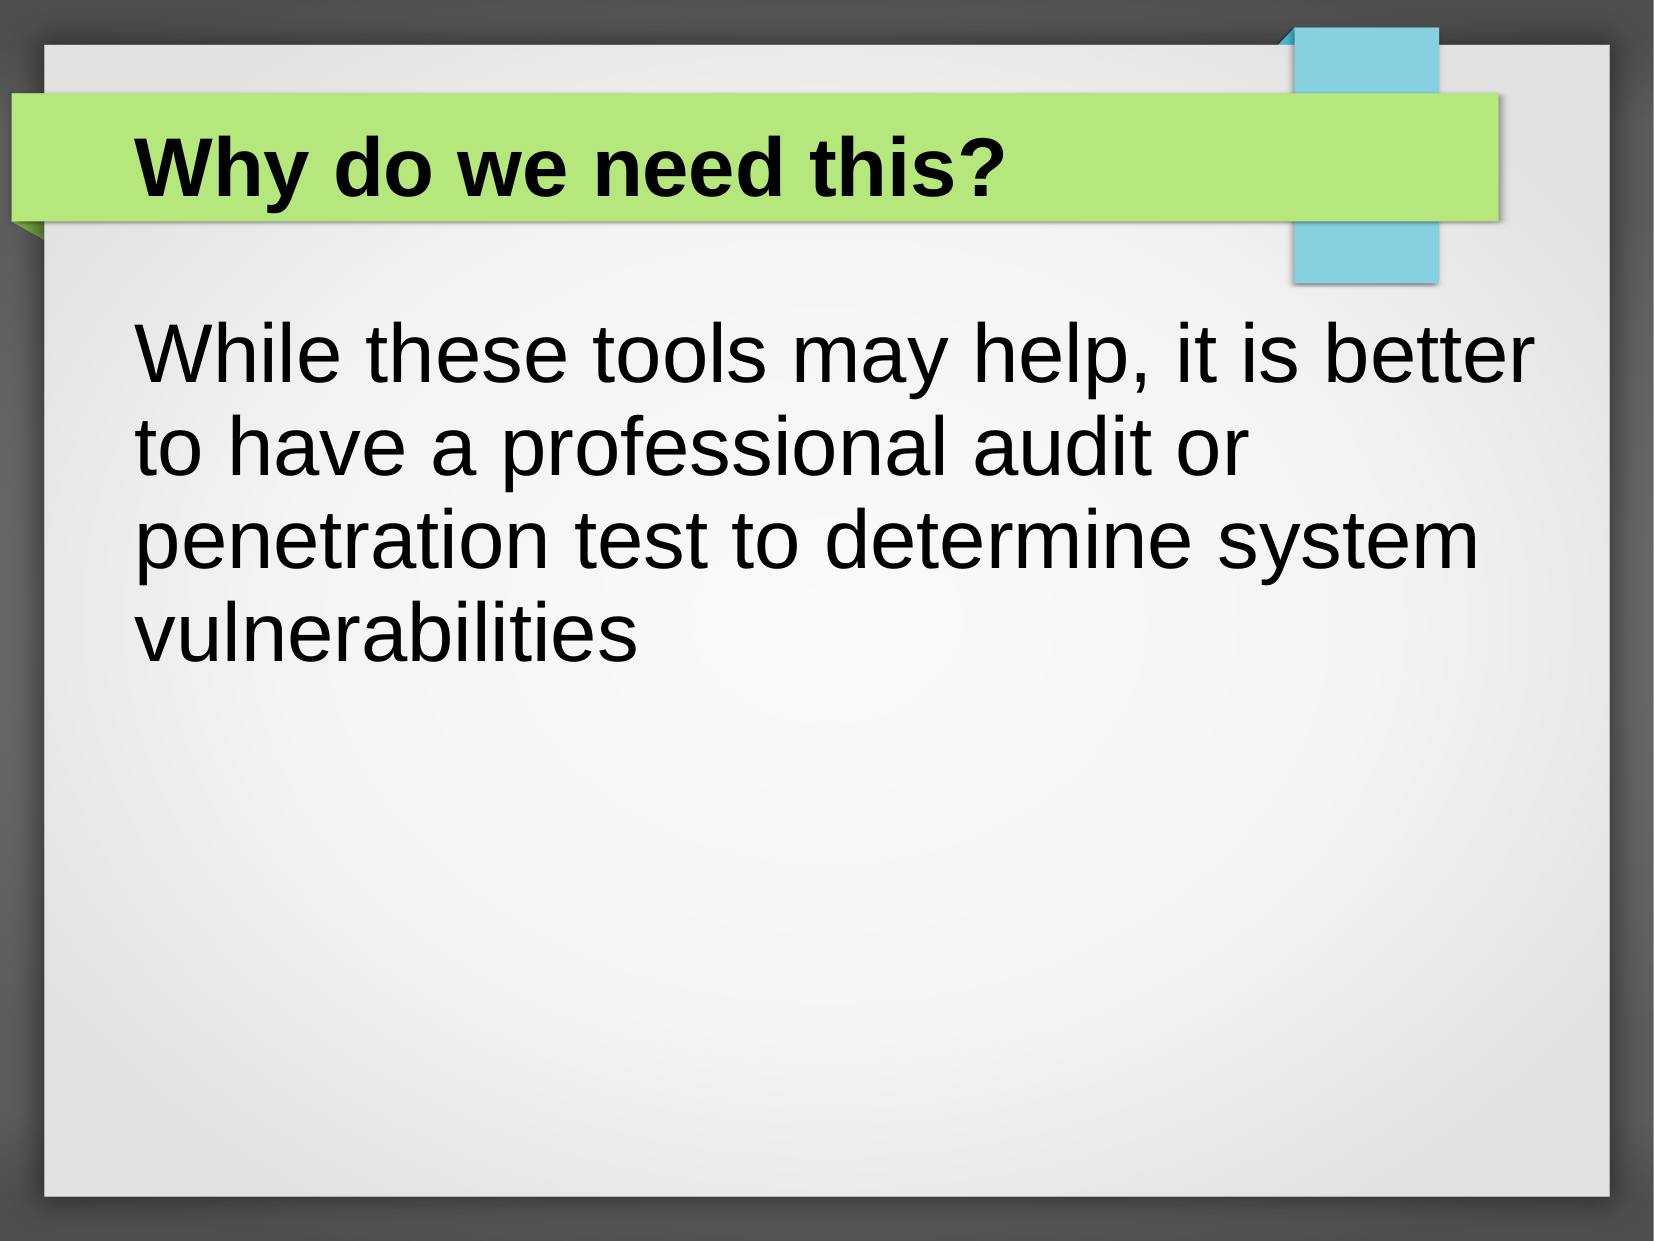

Why do we need this?
While these tools may help, it is better
to have a professional audit or
penetration test to determine system
vulnerabilities